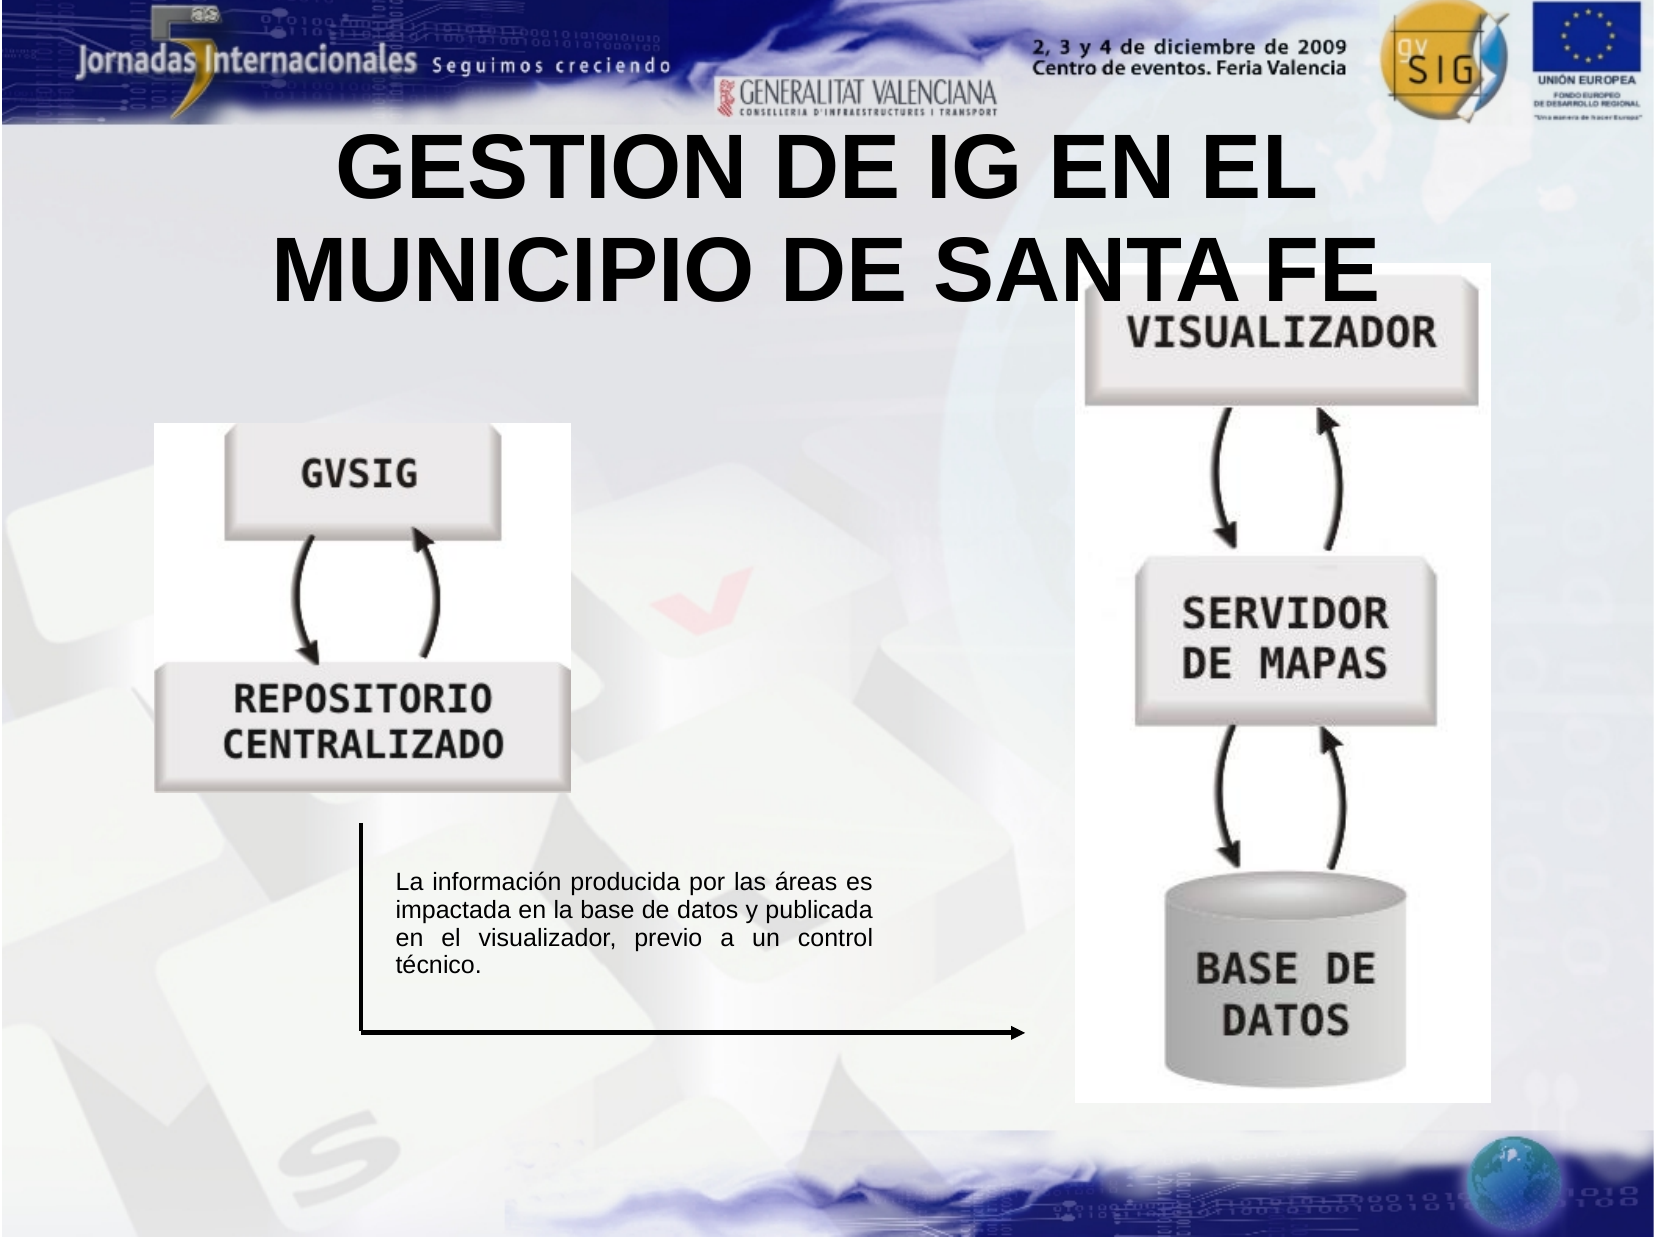

#
GESTION DE IG EN EL MUNICIPIO DE SANTA FE
La información producida por las áreas es impactada en la base de datos y publicada en el visualizador, previo a un control técnico.